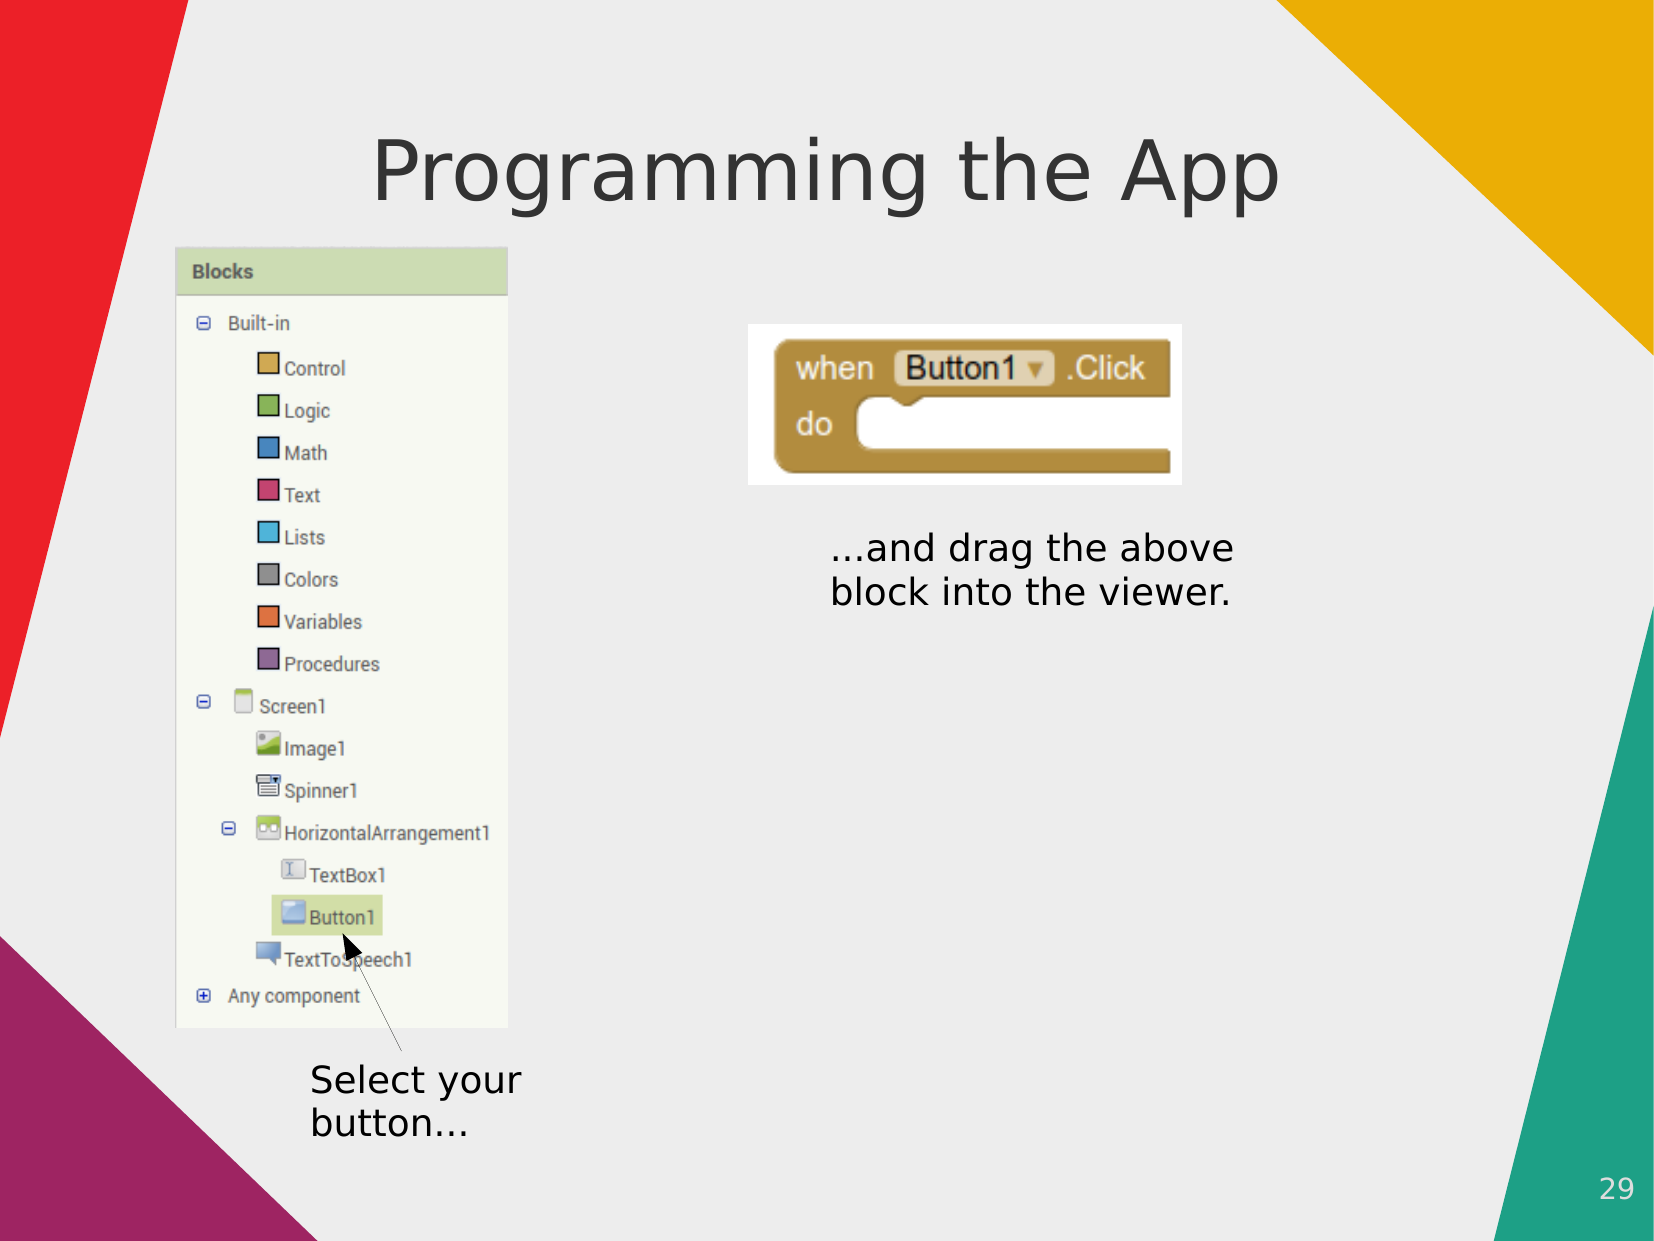

# Programming the App
...and drag the above block into the viewer.
Select your button...
29